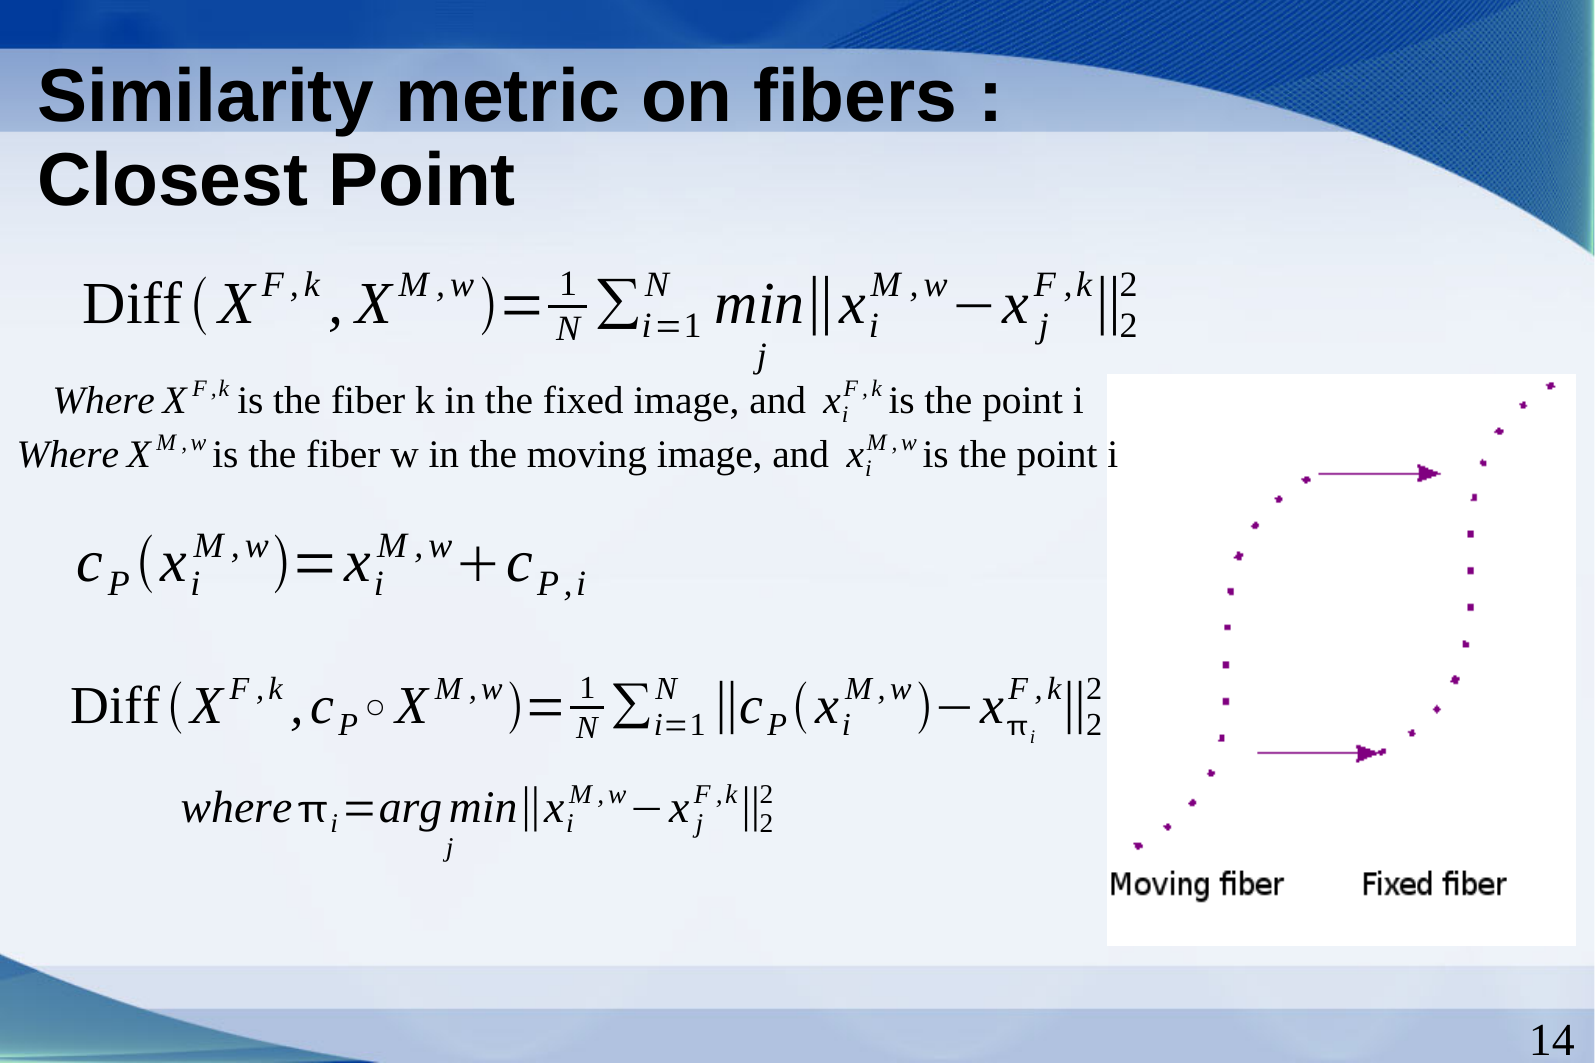

# Similarity metric on fibers : Closest Point
14